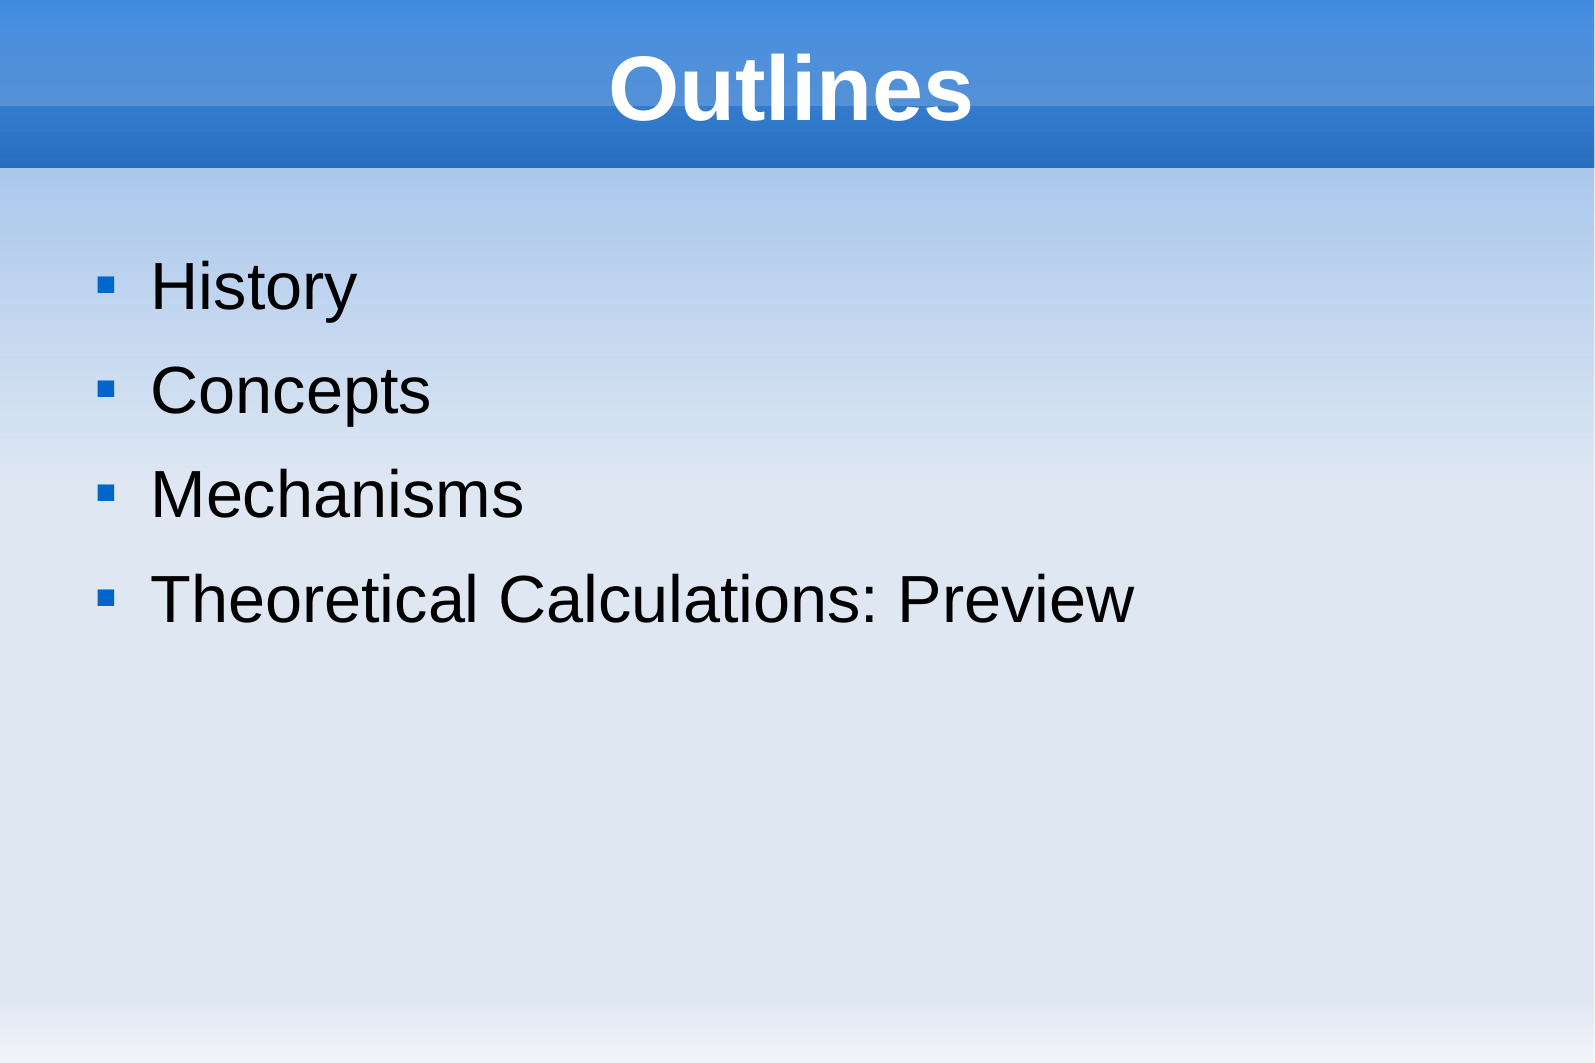

# Outlines
History
Concepts
Mechanisms
Theoretical Calculations: Preview